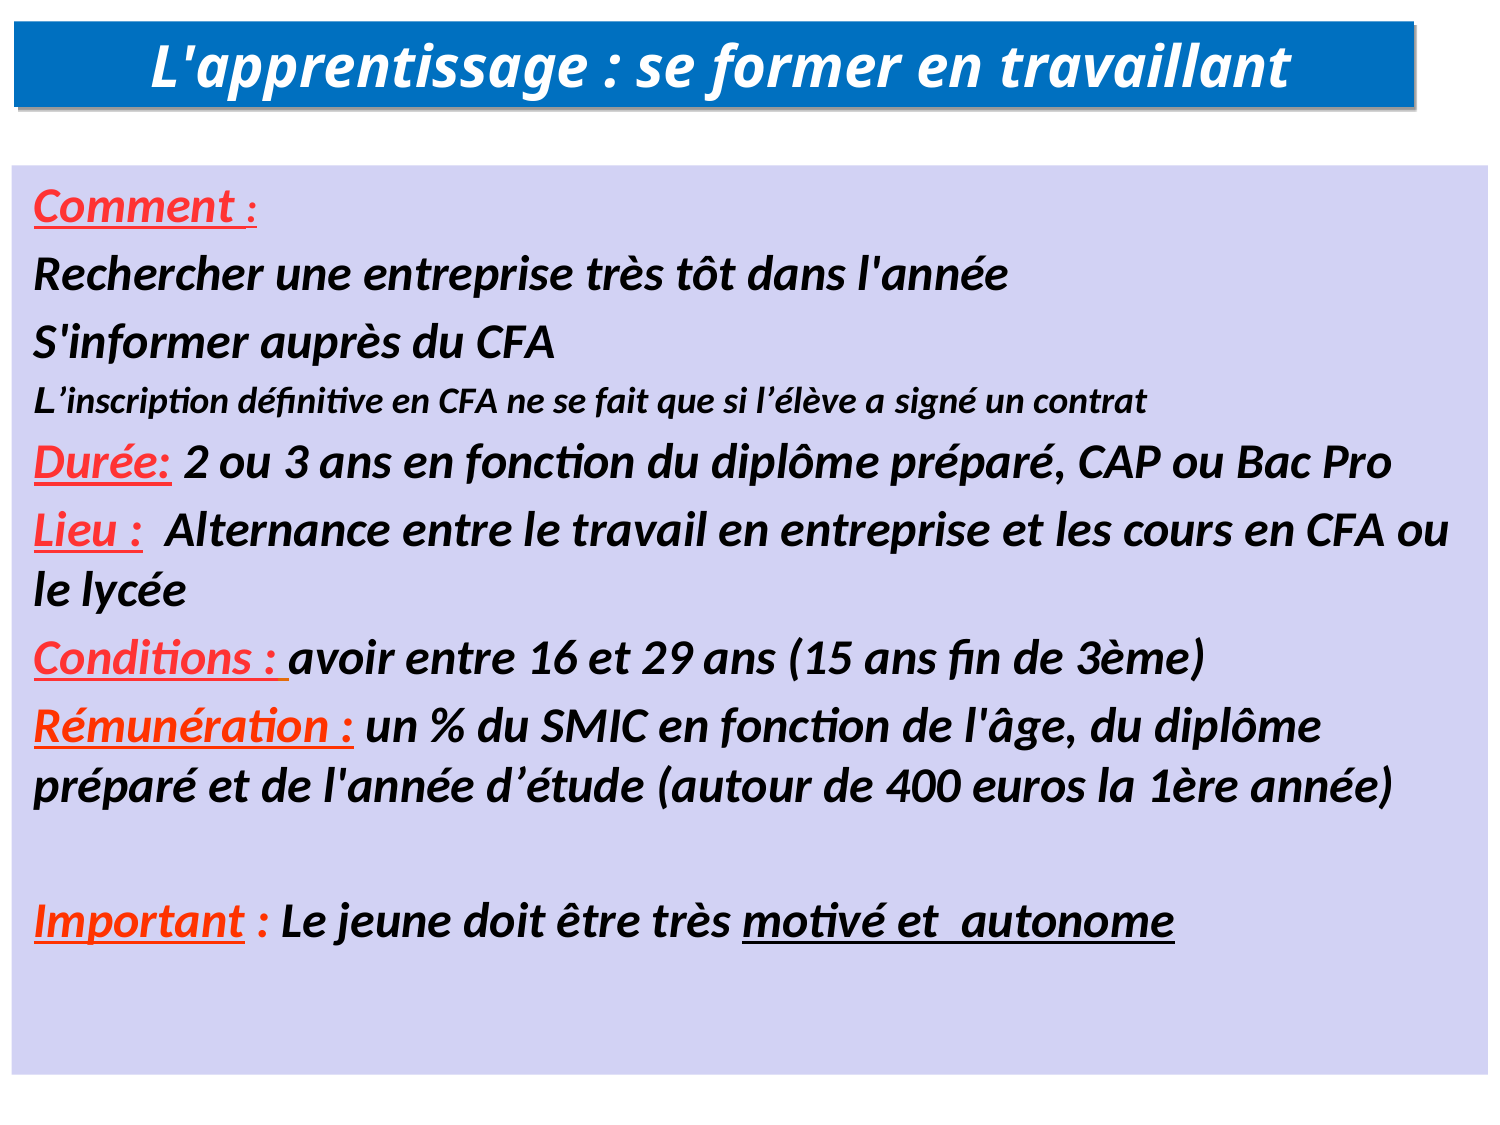

L'apprentissage : se former en travaillant
Comment :
Rechercher une entreprise très tôt dans l'année
S'informer auprès du CFA
L’inscription définitive en CFA ne se fait que si l’élève a signé un contrat
Durée: 2 ou 3 ans en fonction du diplôme préparé, CAP ou Bac Pro
Lieu : Alternance entre le travail en entreprise et les cours en CFA ou le lycée
Conditions : avoir entre 16 et 29 ans (15 ans fin de 3ème)
Rémunération : un % du SMIC en fonction de l'âge, du diplôme préparé et de l'année d’étude (autour de 400 euros la 1ère année)
Important : Le jeune doit être très motivé et autonome